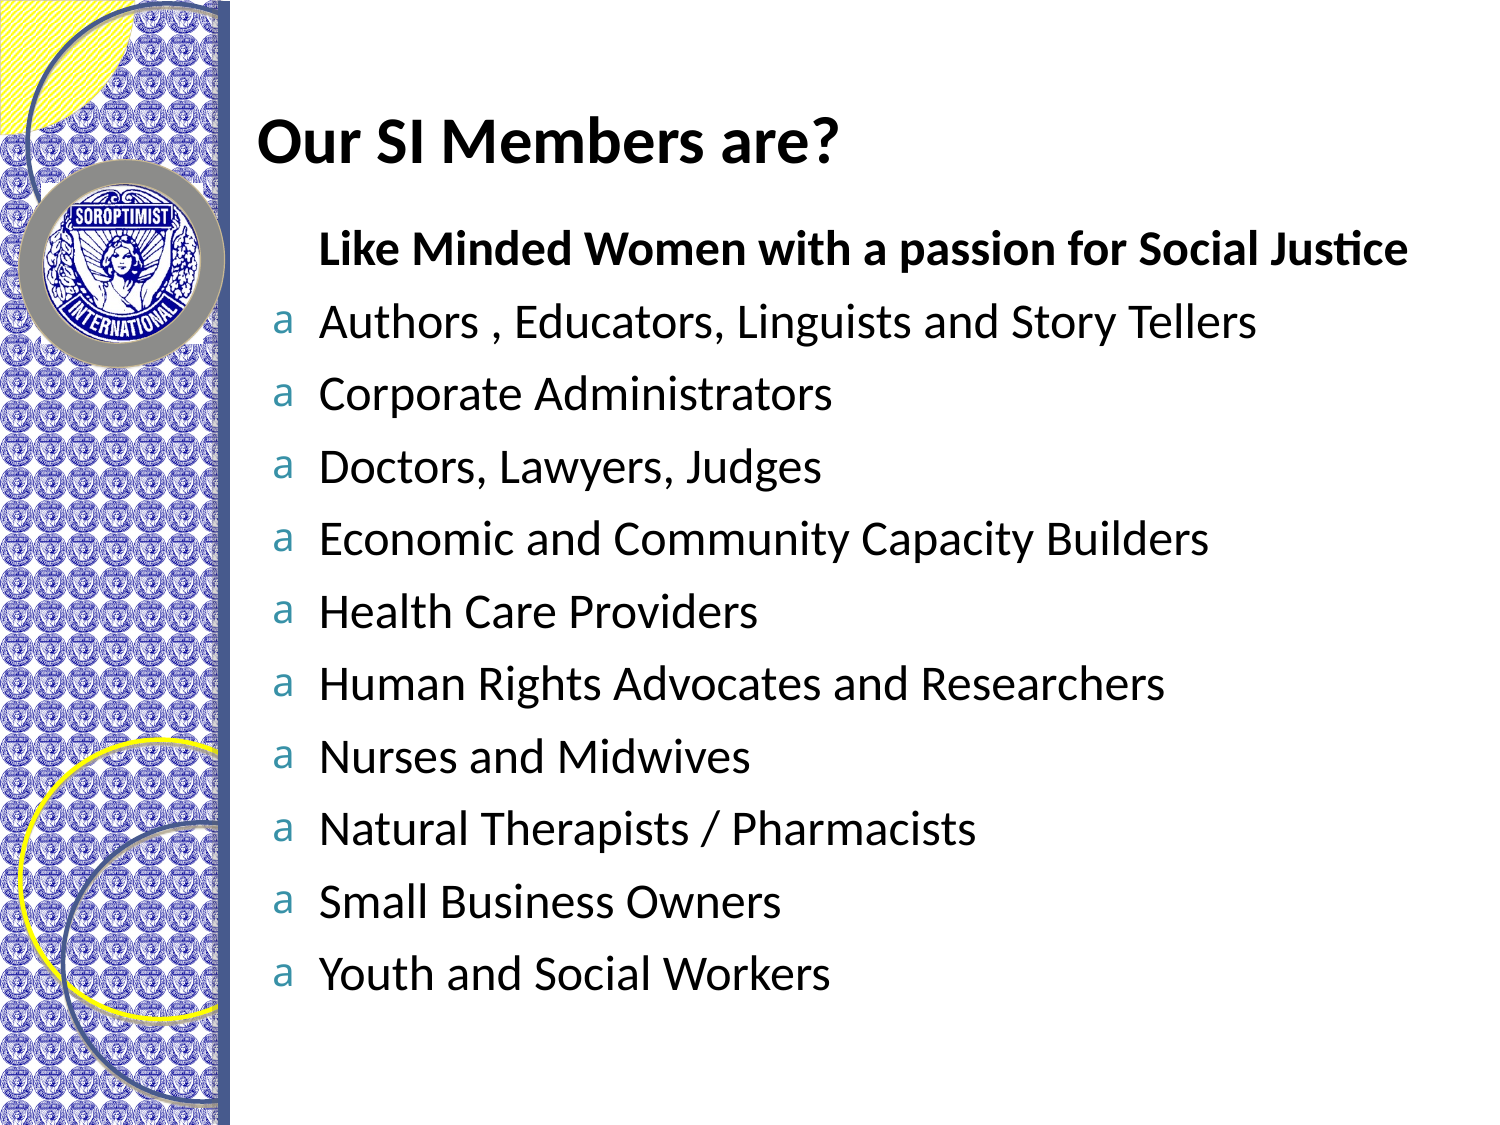

# Our SI Members are?
Like Minded Women with a passion for Social Justice
Authors , Educators, Linguists and Story Tellers
Corporate Administrators
Doctors, Lawyers, Judges
Economic and Community Capacity Builders
Health Care Providers
Human Rights Advocates and Researchers
Nurses and Midwives
Natural Therapists / Pharmacists
Small Business Owners
Youth and Social Workers